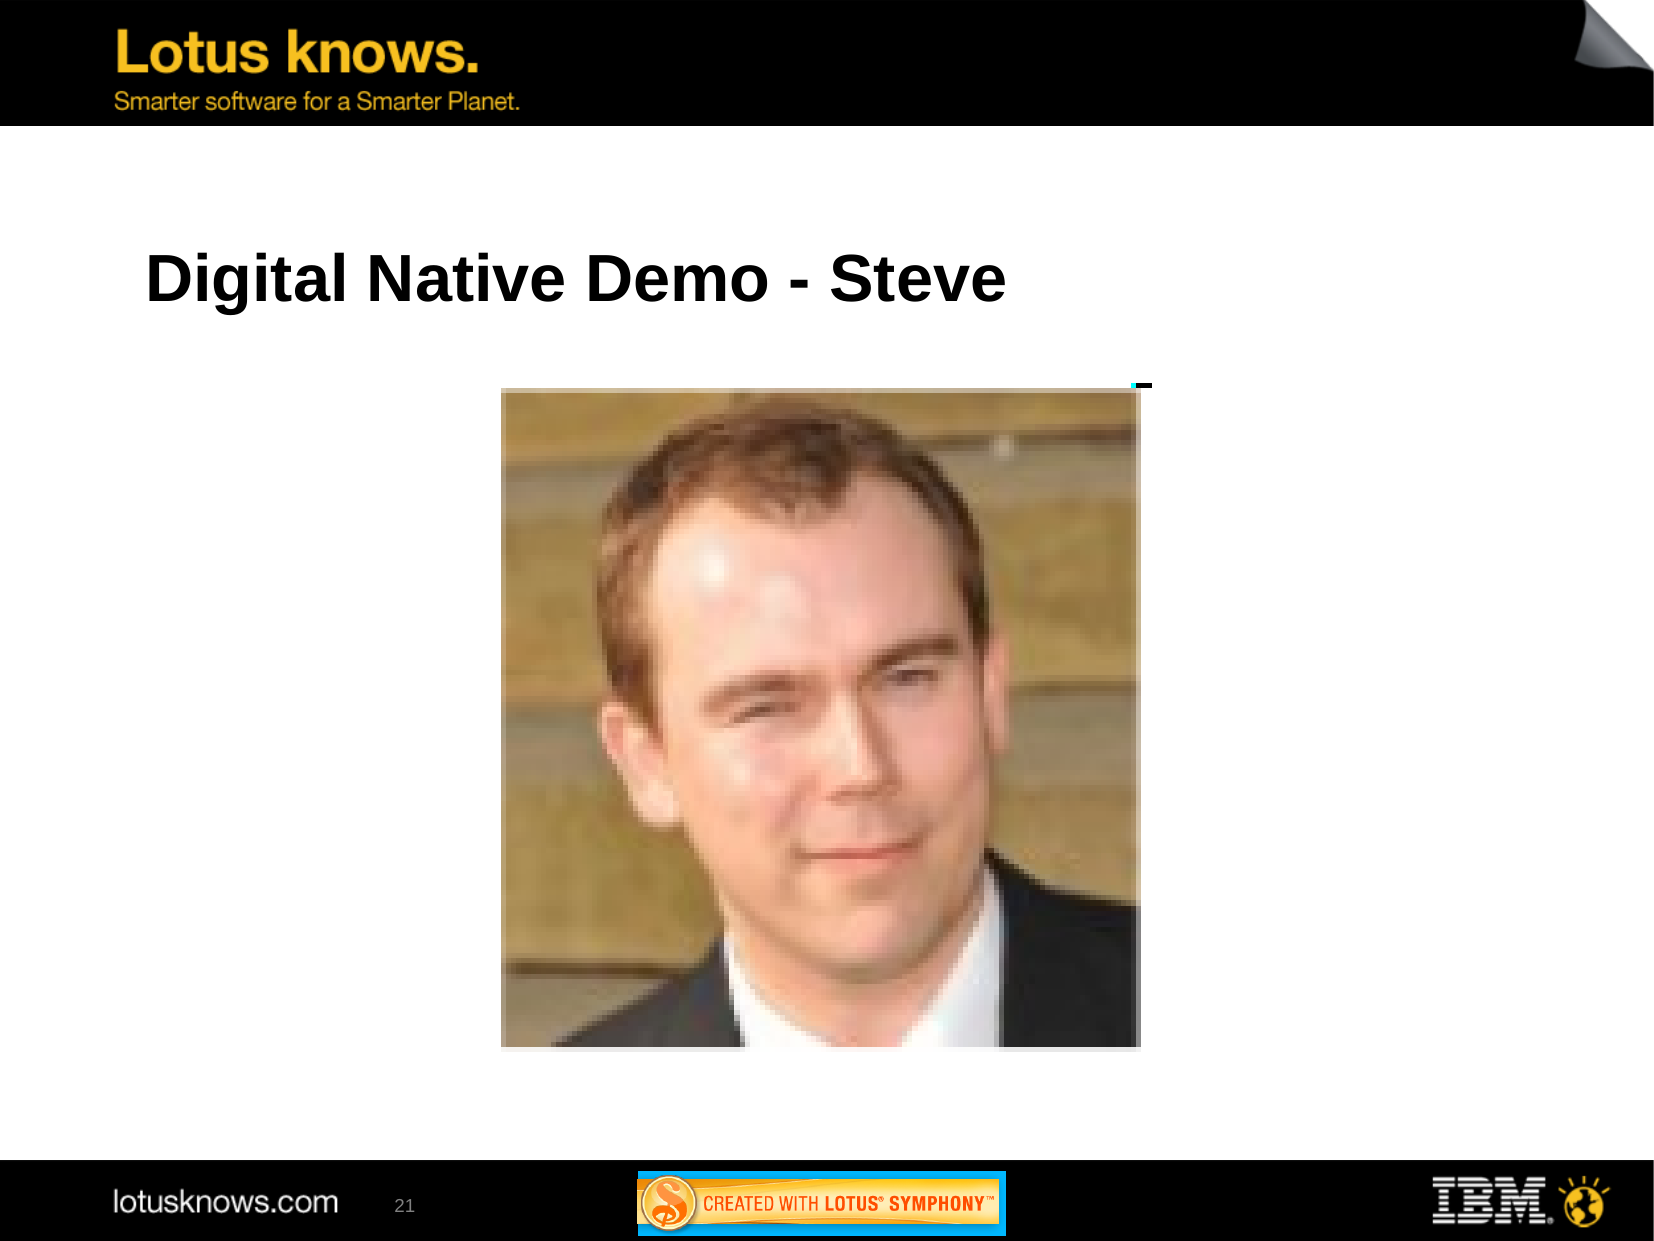

# Digital Native Demo - Steve
21